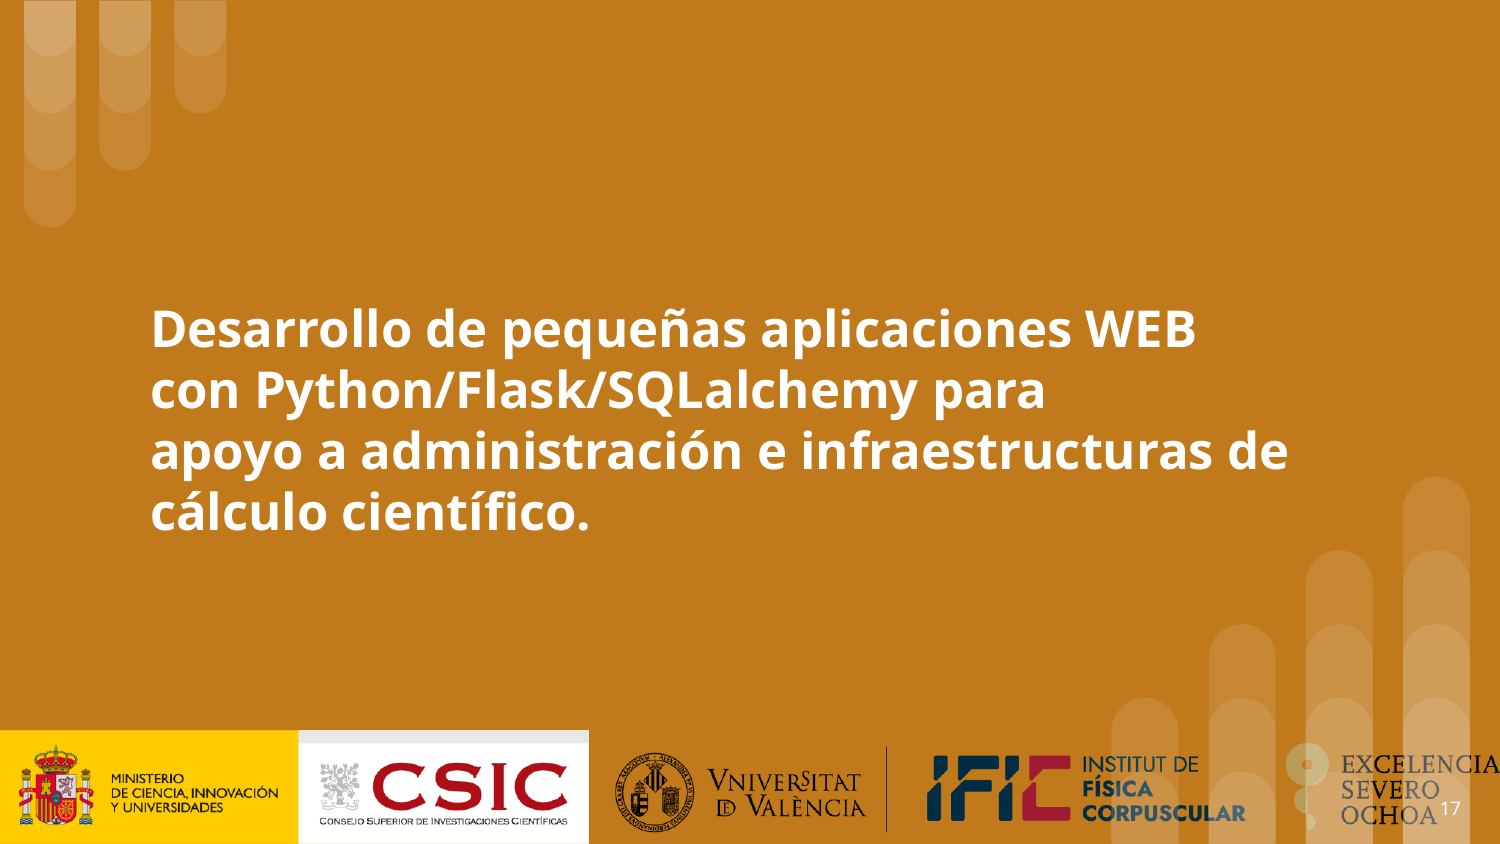

# Desarrollo de pequeñas aplicaciones WEB con Python/Flask/SQLalchemy para apoyo a administración e infraestructuras de cálculo científico.